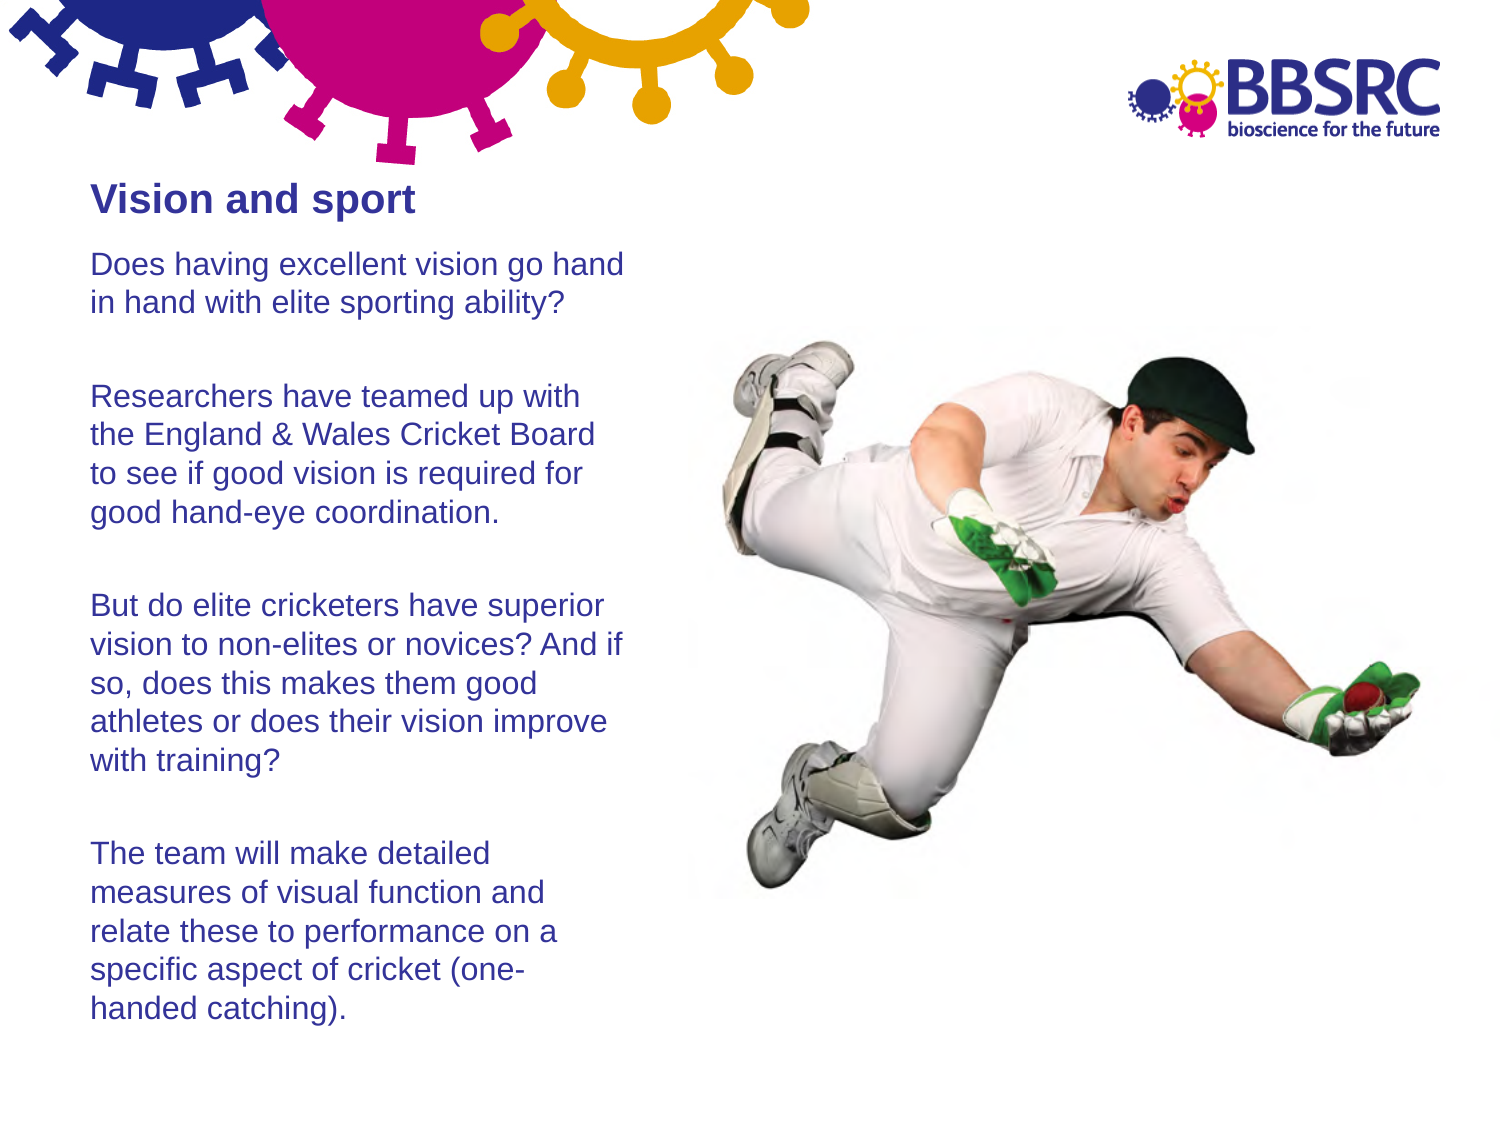

# Vision and sport
Does having excellent vision go hand in hand with elite sporting ability?
Researchers have teamed up with the England & Wales Cricket Board to see if good vision is required for good hand-eye coordination.
But do elite cricketers have superior vision to non-elites or novices? And if so, does this makes them good athletes or does their vision improve with training?
The team will make detailed measures of visual function and relate these to performance on a specific aspect of cricket (one-handed catching).